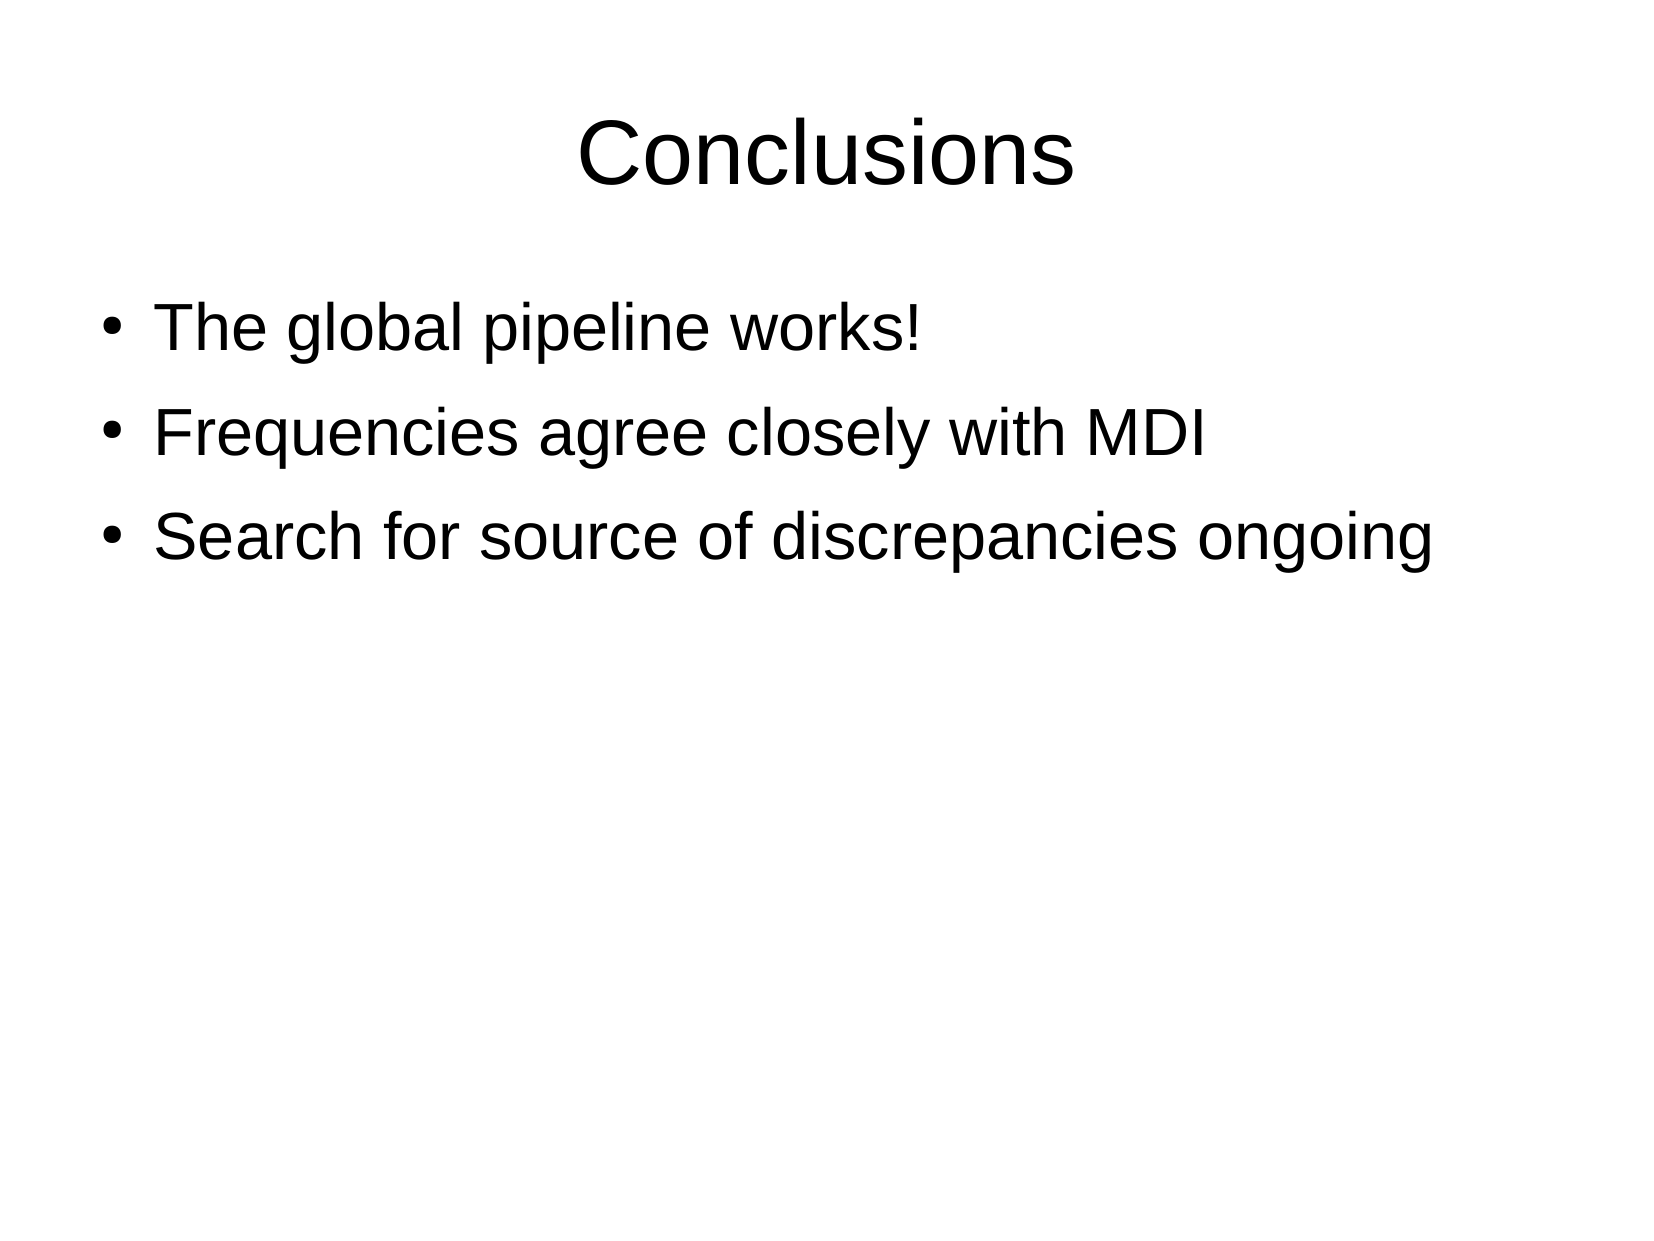

# Conclusions
The global pipeline works!
Frequencies agree closely with MDI
Search for source of discrepancies ongoing